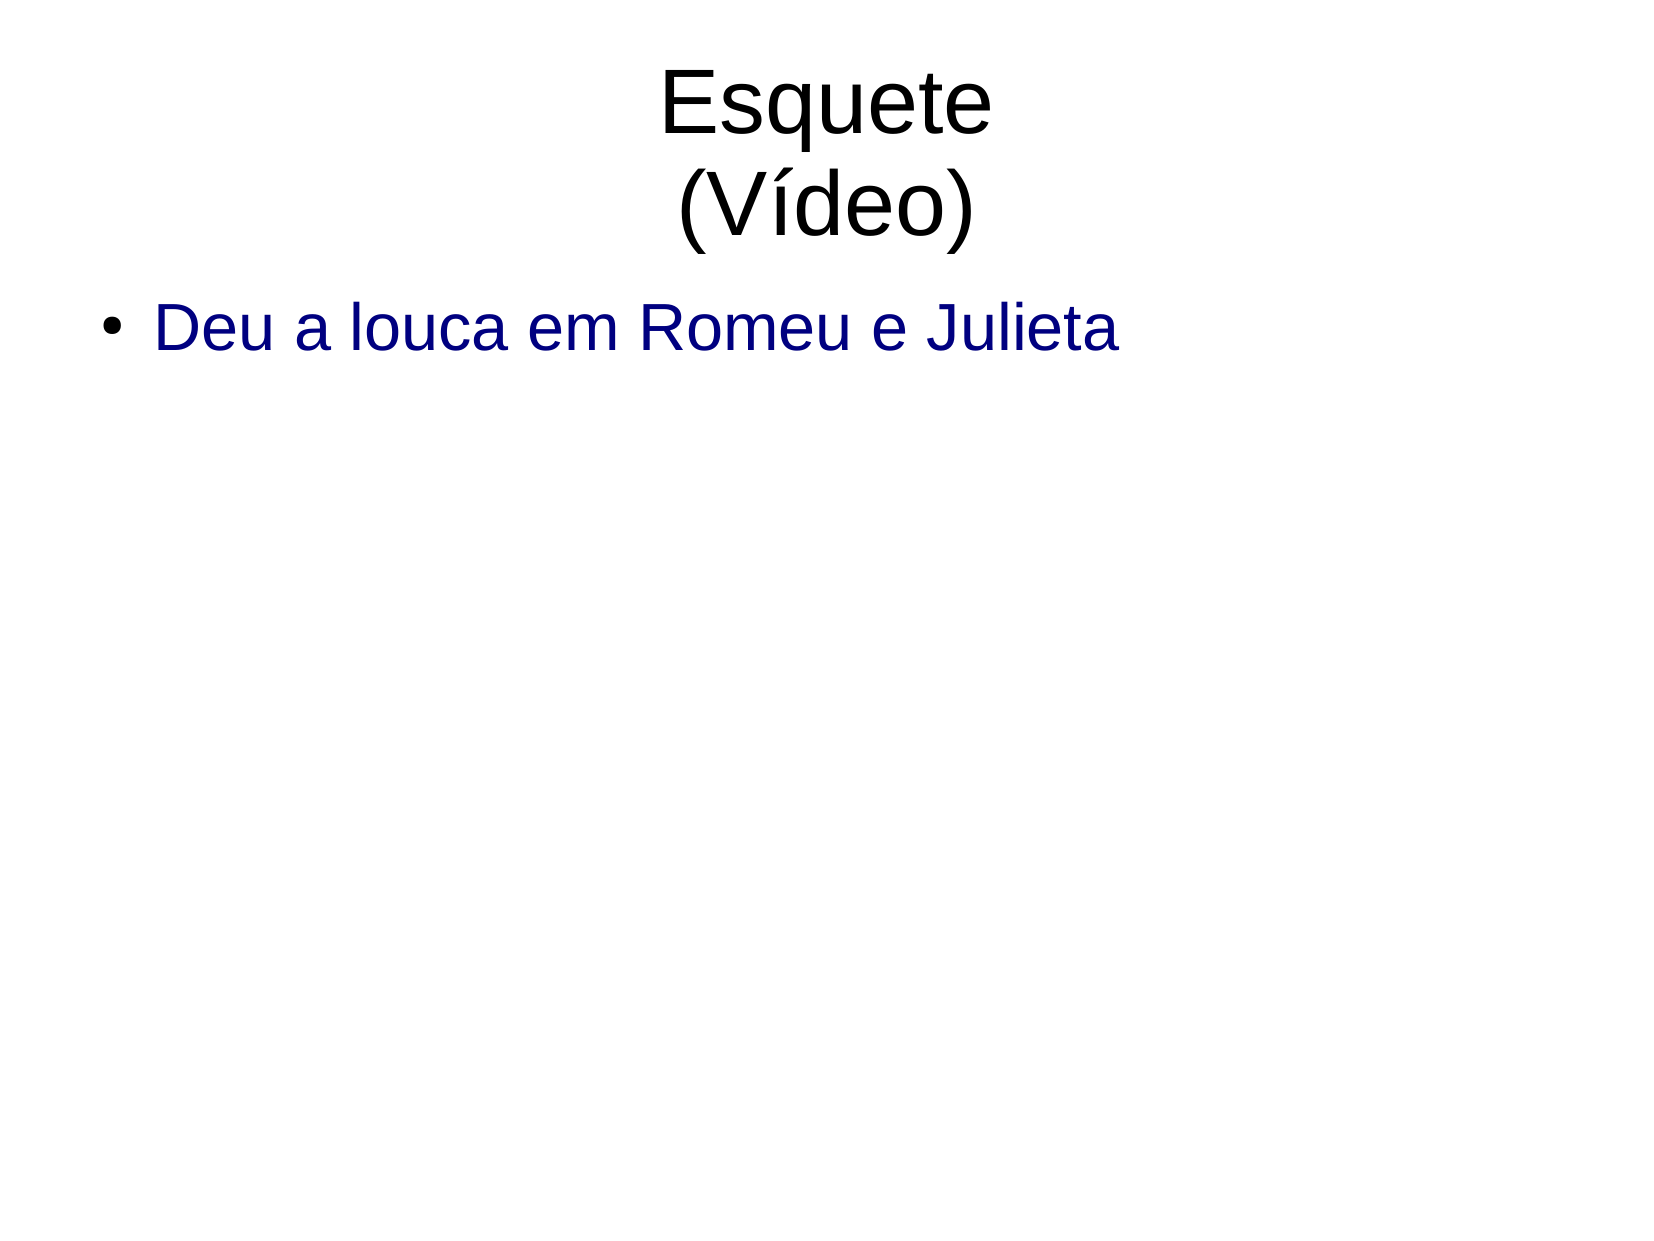

# Esquete (Vídeo)
Deu a louca em Romeu e Julieta